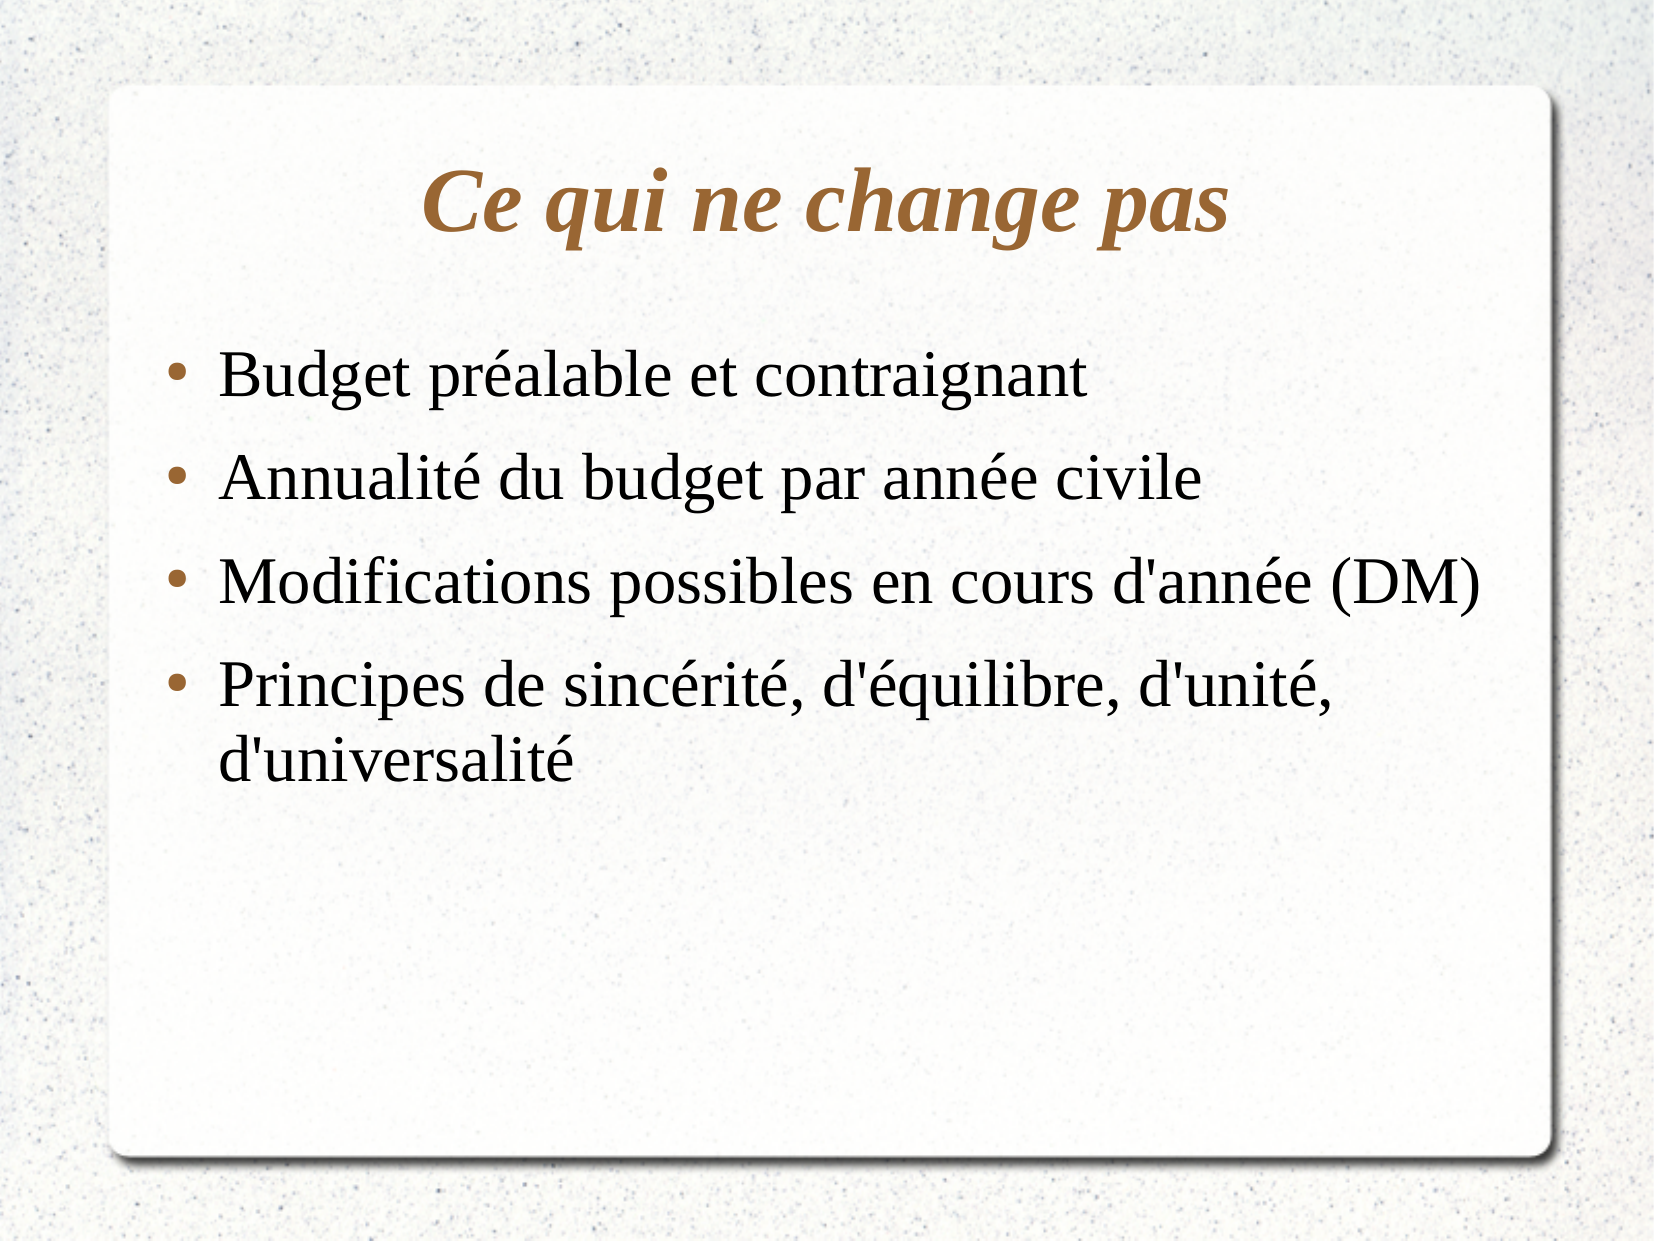

# Ce qui ne change pas
Budget préalable et contraignant
Annualité du budget par année civile
Modifications possibles en cours d'année (DM)
Principes de sincérité, d'équilibre, d'unité, d'universalité